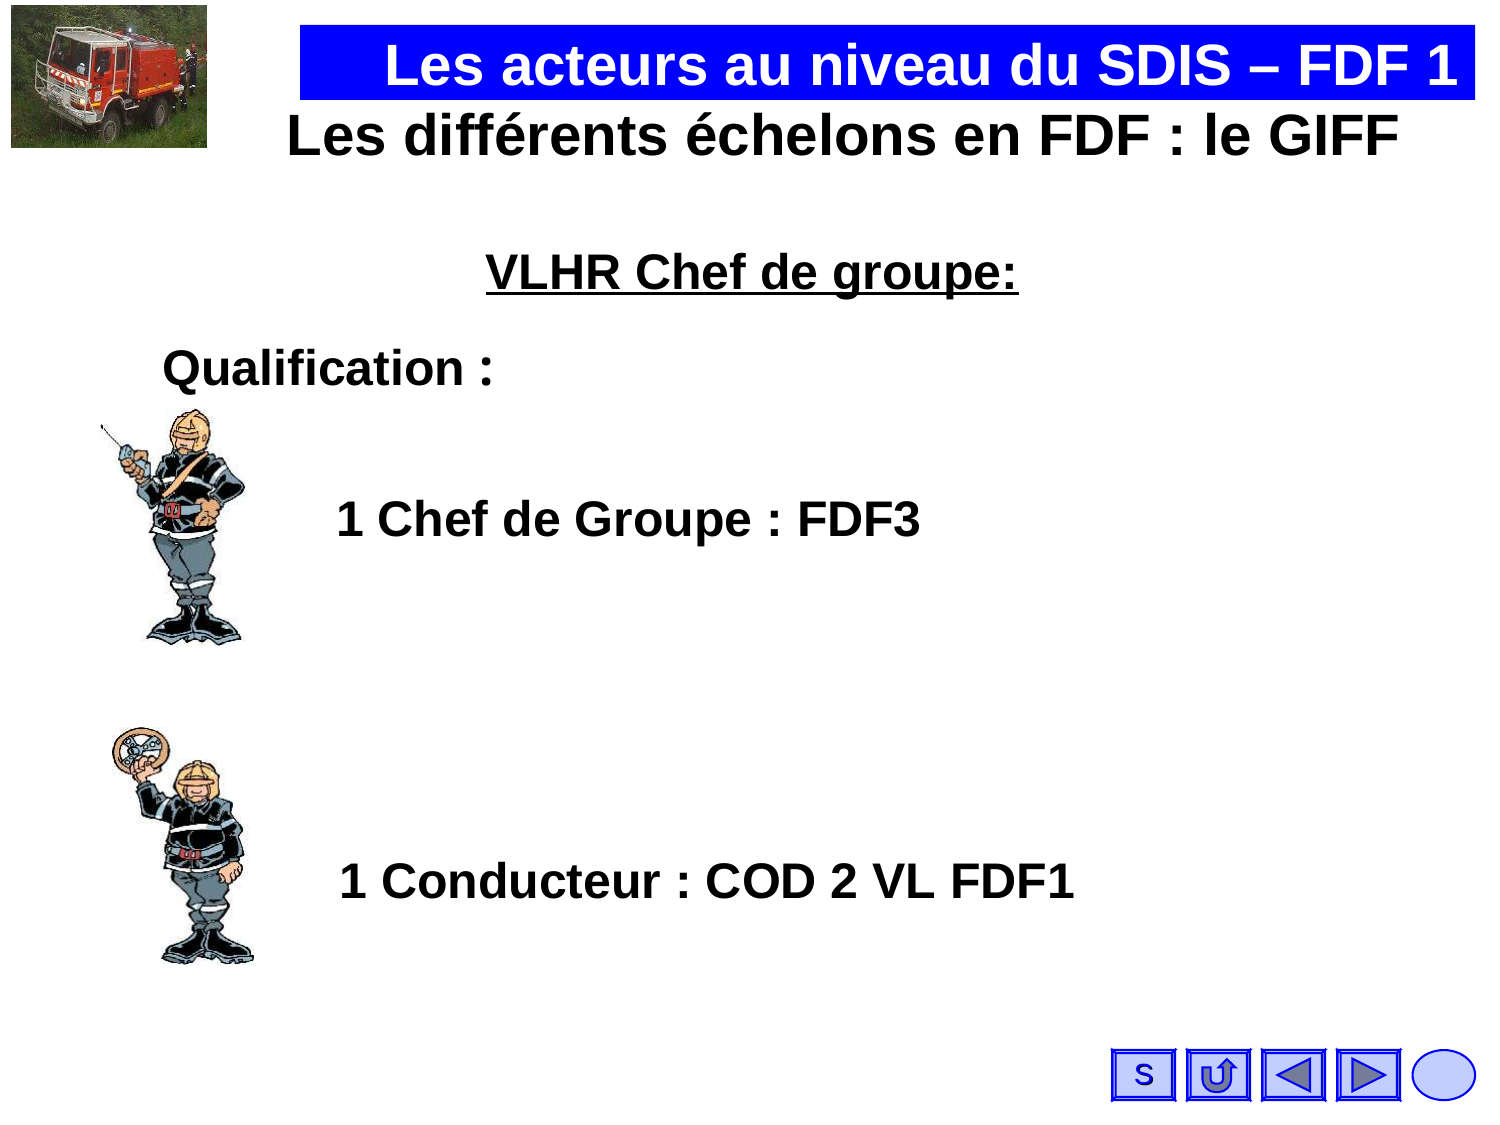

Les acteurs au niveau du SDIS – FDF 1
Les différents échelons en FDF : le GIFF
VLHR Chef de groupe:
Qualification :
1 Chef de Groupe : FDF3
1 Conducteur : COD 2 VL FDF1